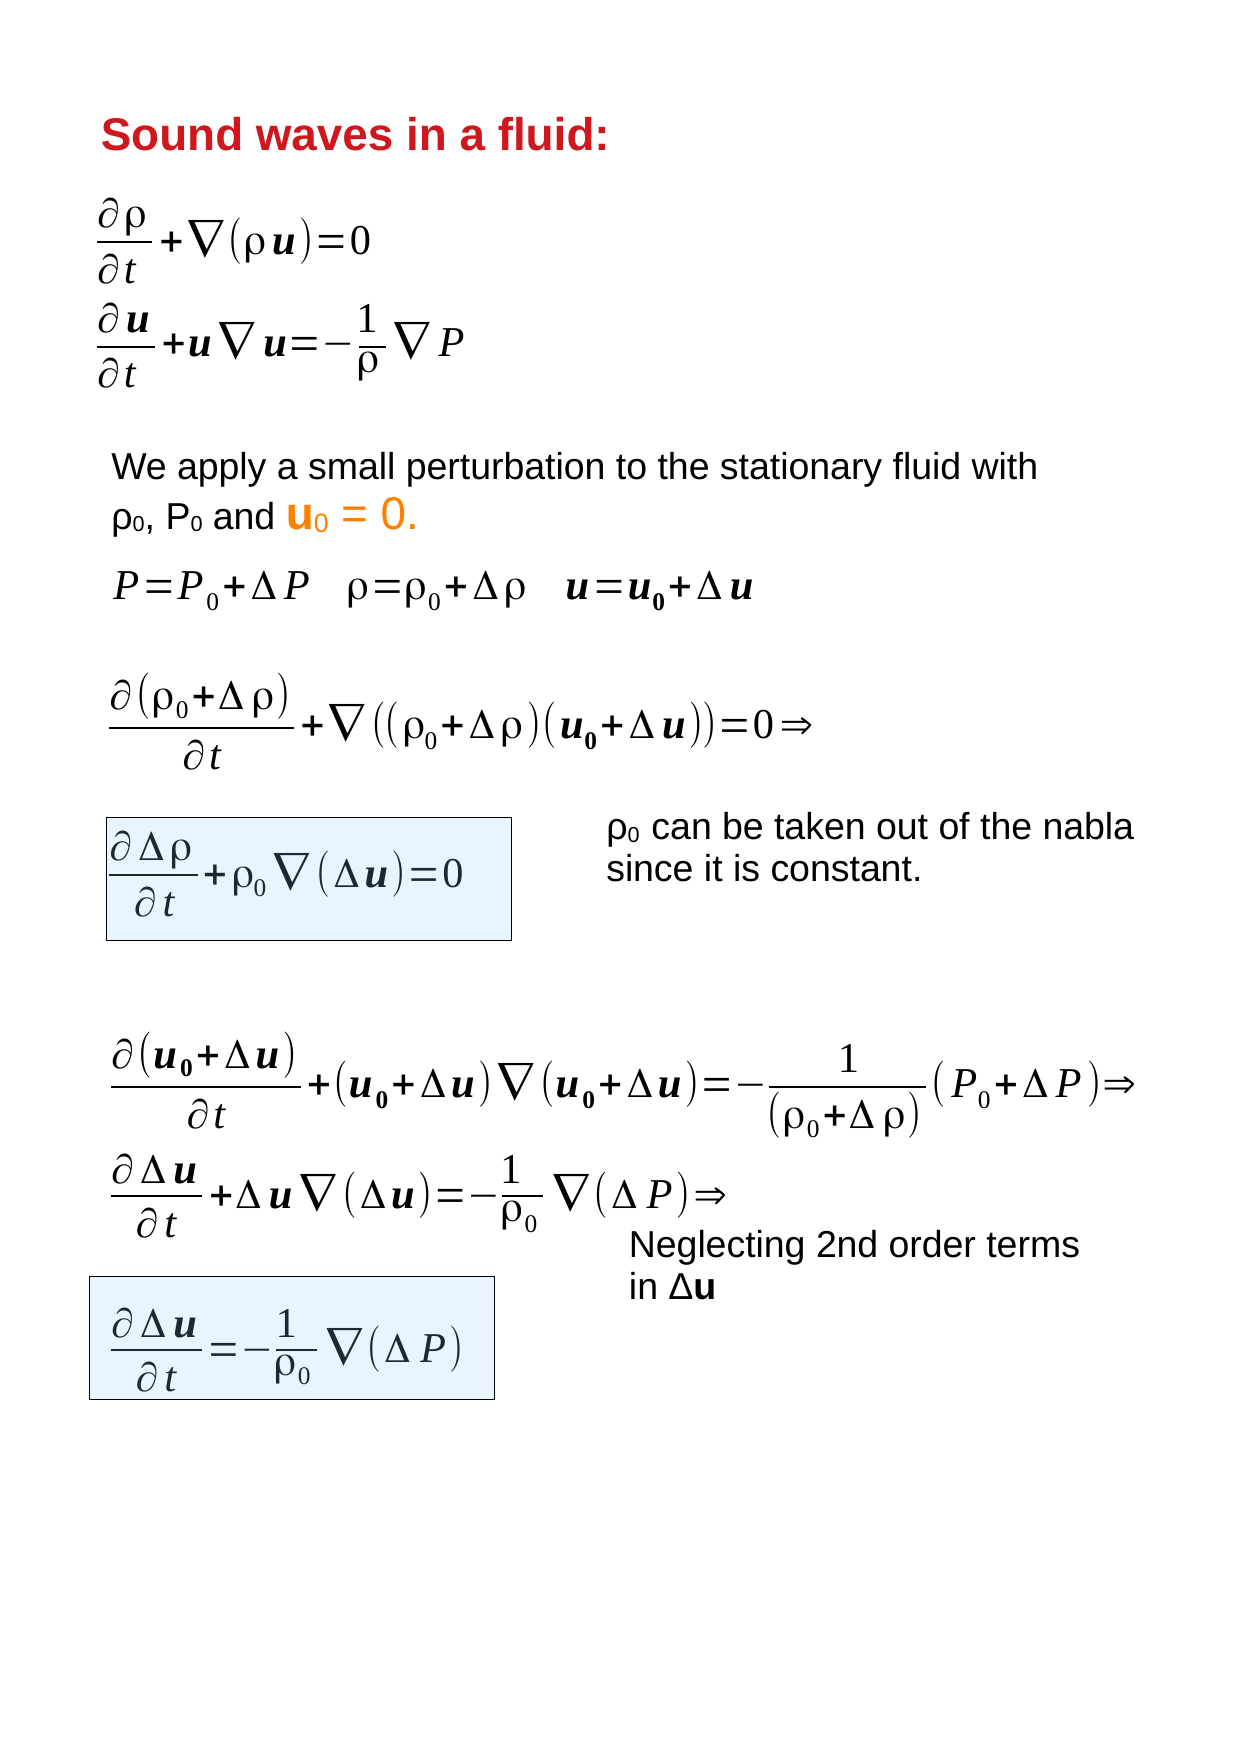

Sound waves in a fluid:
We apply a small perturbation to the stationary fluid with ρ0, P0 and u0 = 0.
ρ0 can be taken out of the nabla since it is constant.
Neglecting 2nd order terms in Δu